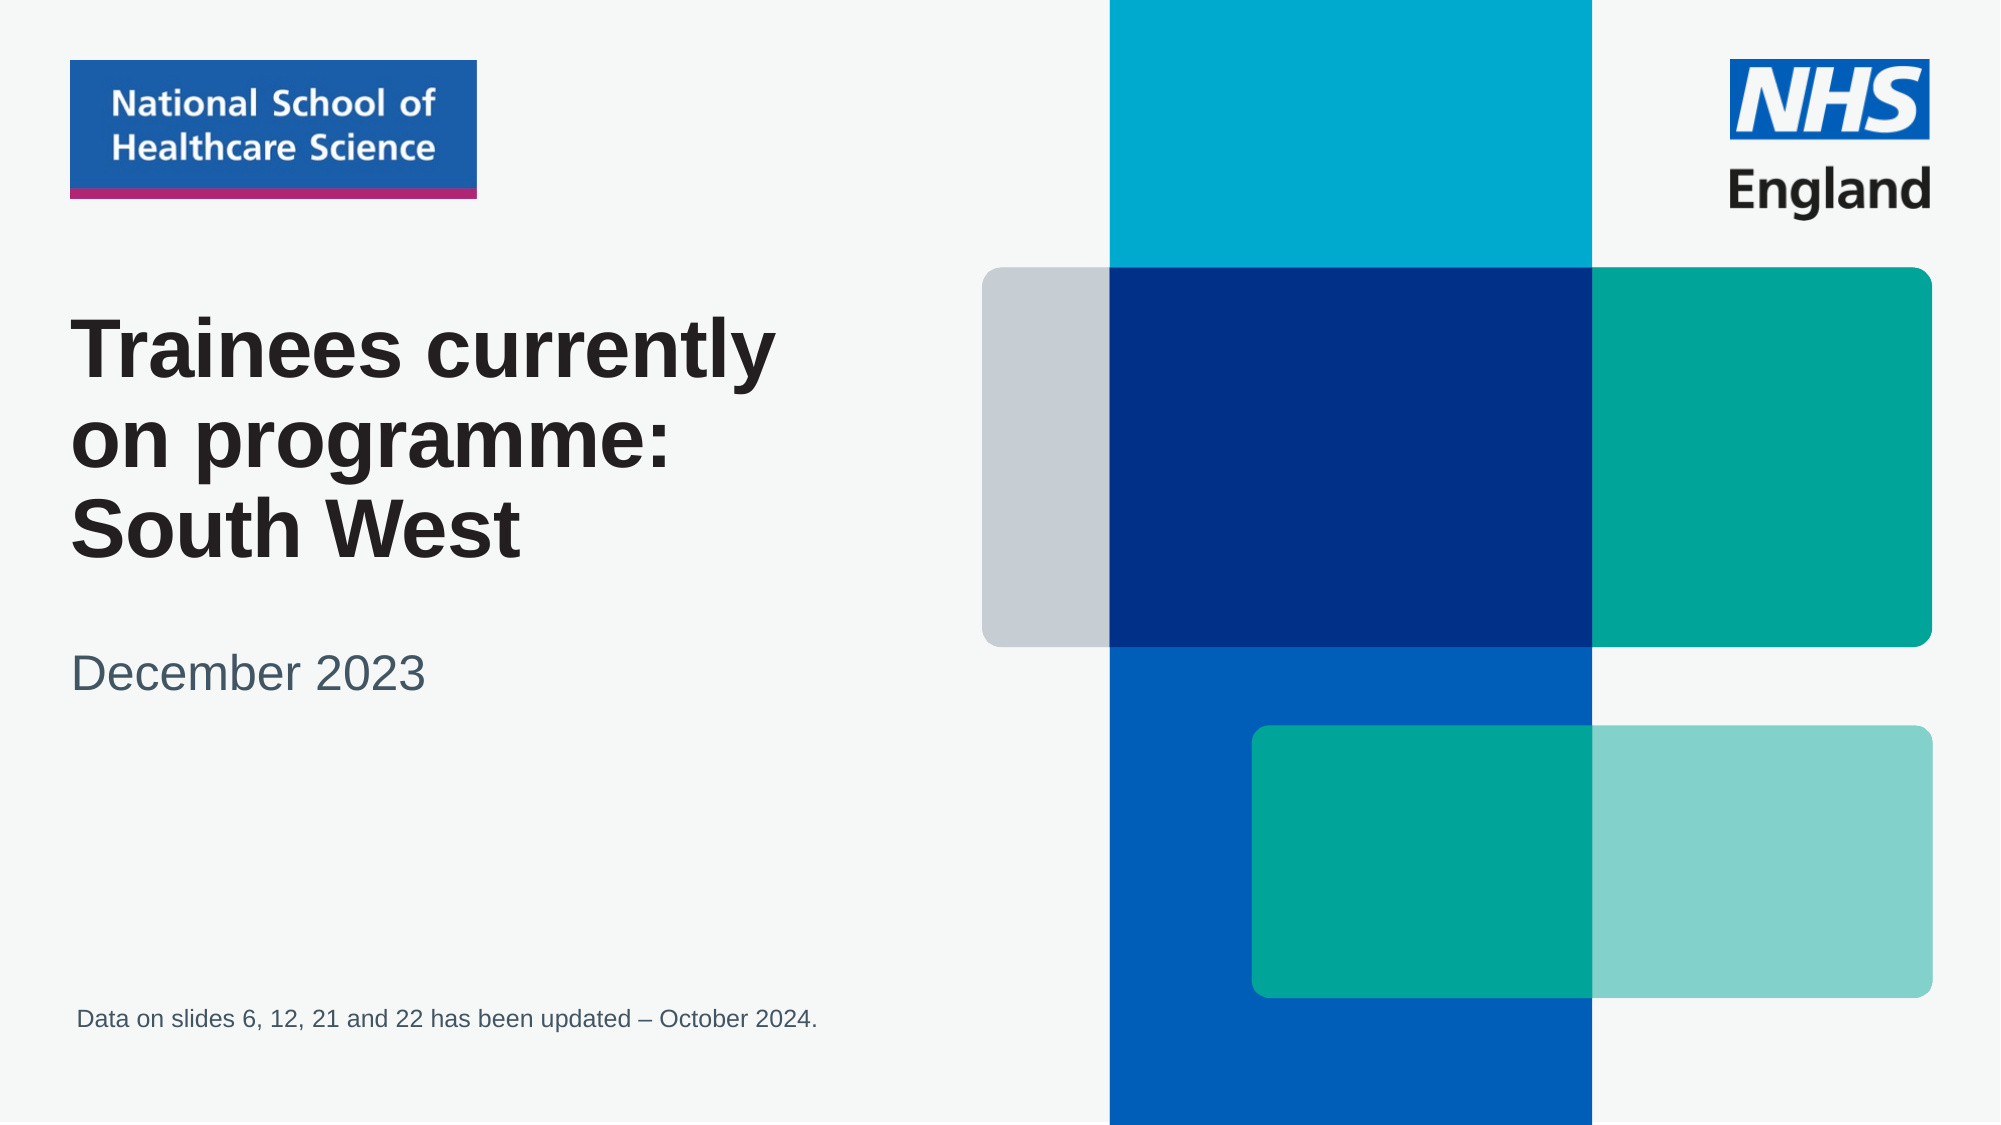

# Trainees currently on programme: South West
December 2023
Data on slides 6, 12, 21 and 22 has been updated – October 2024.